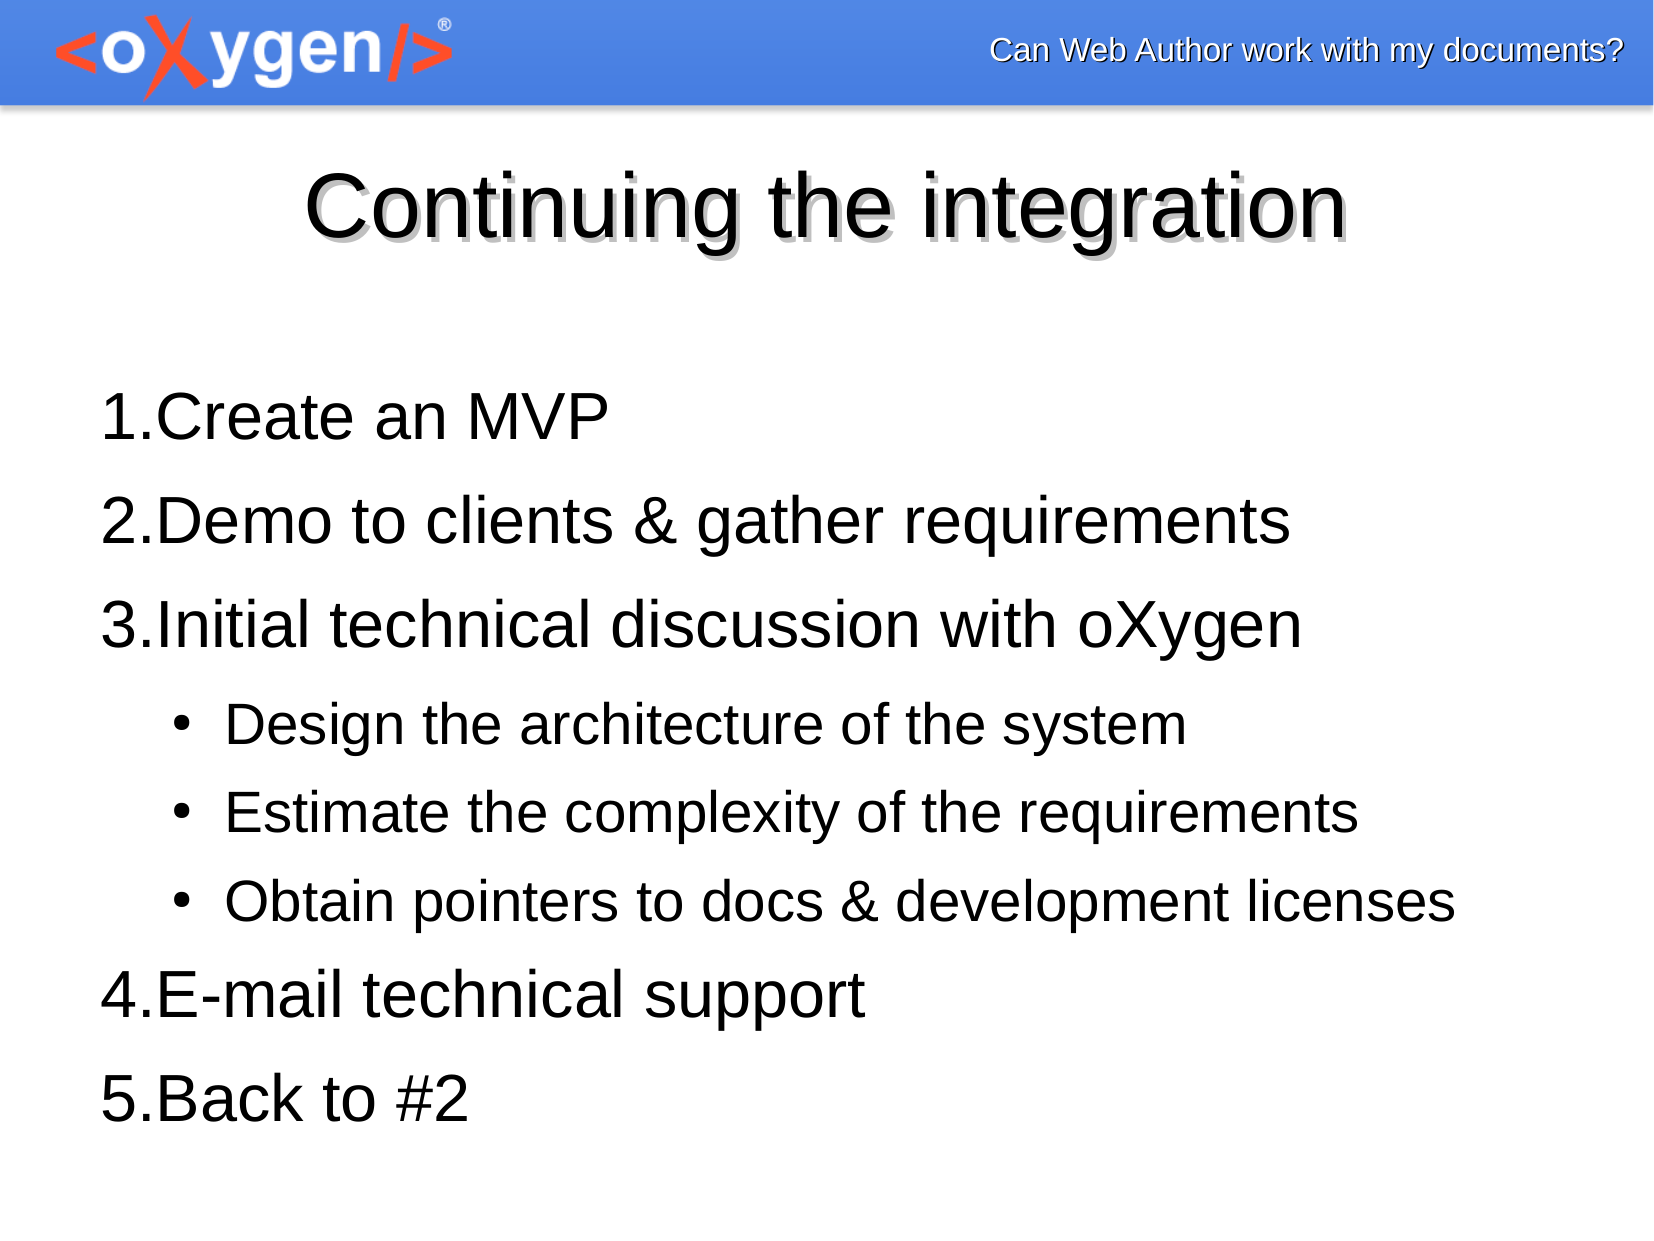

# Continuing the integration
Create an MVP
Demo to clients & gather requirements
Initial technical discussion with oXygen
Design the architecture of the system
Estimate the complexity of the requirements
Obtain pointers to docs & development licenses
E-mail technical support
Back to #2